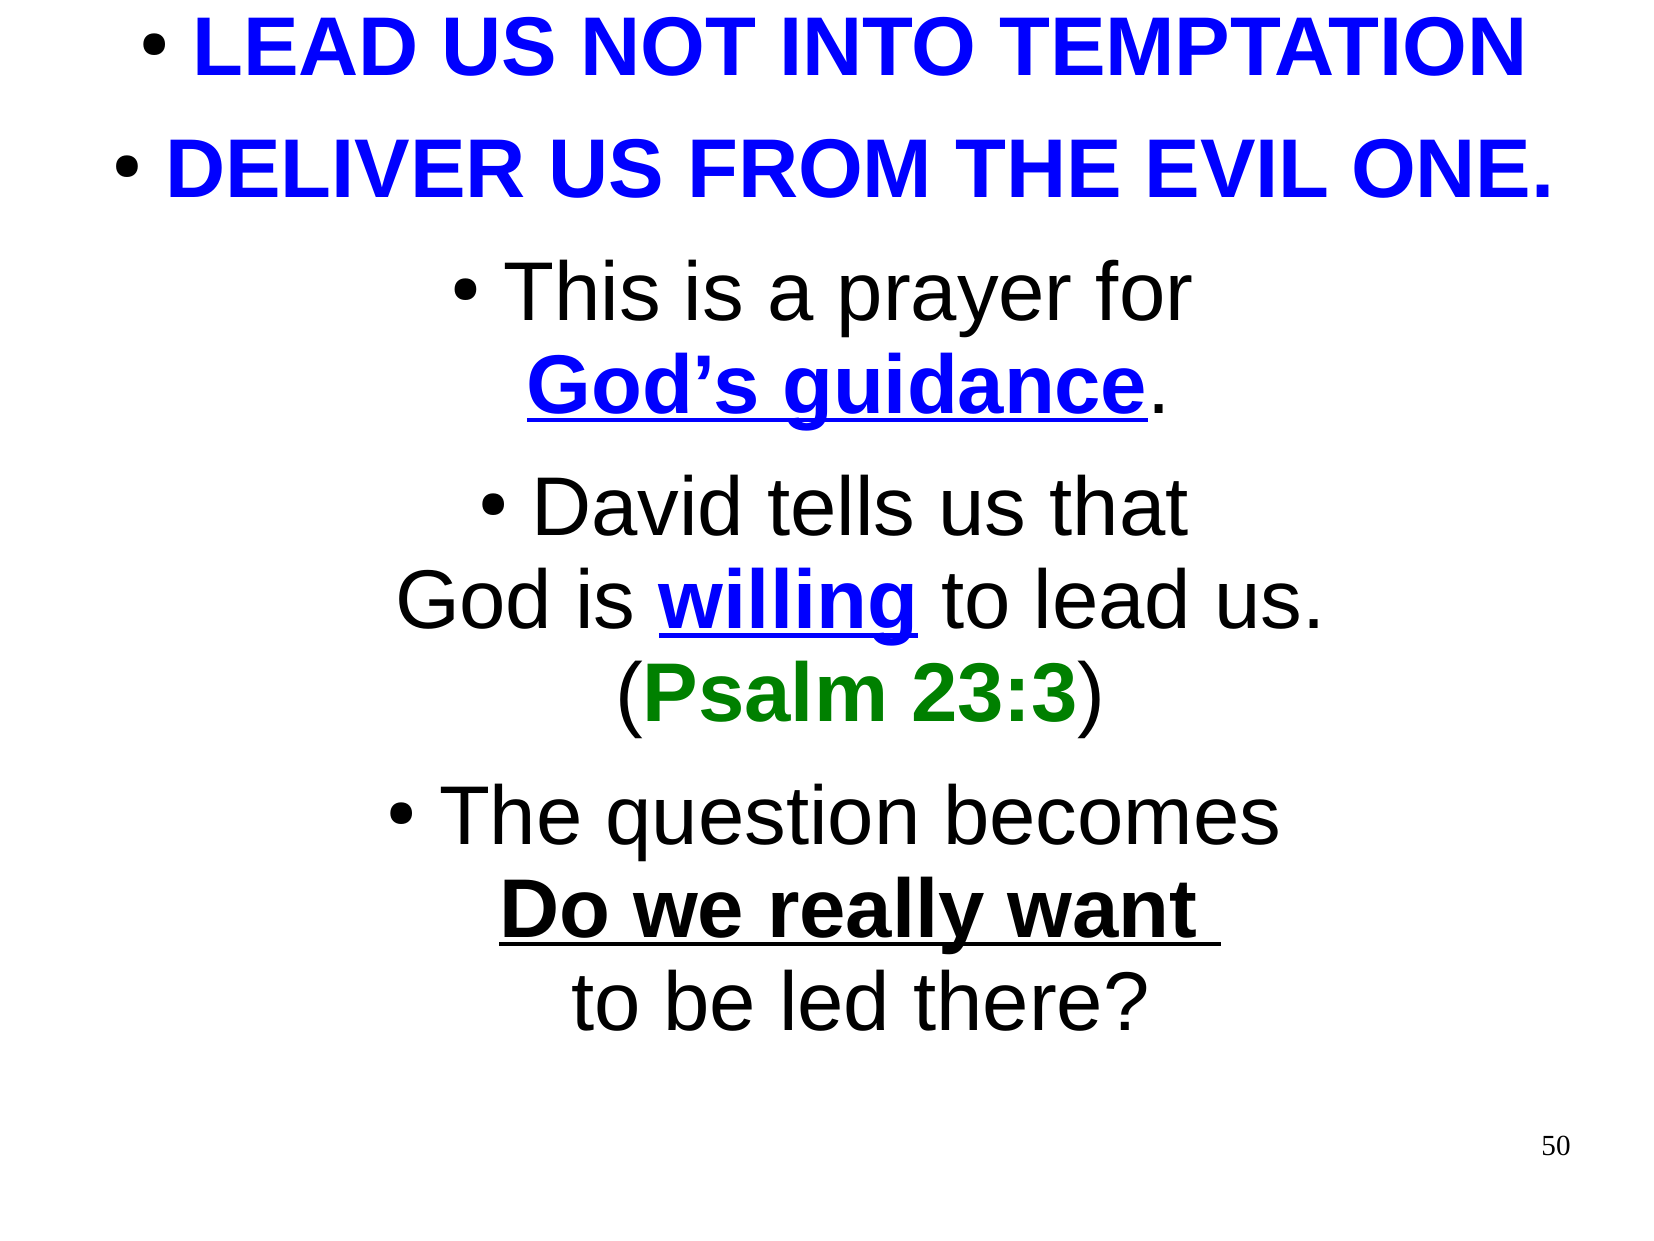

# LEAD US NOT INTO TEMPTATION
DELIVER US FROM THE EVIL ONE.
This is a prayer for 
God’s guidance.
David tells us that
God is willing to lead us.
(Psalm 23:3)
The question becomes
Do we really want
to be led there?
50